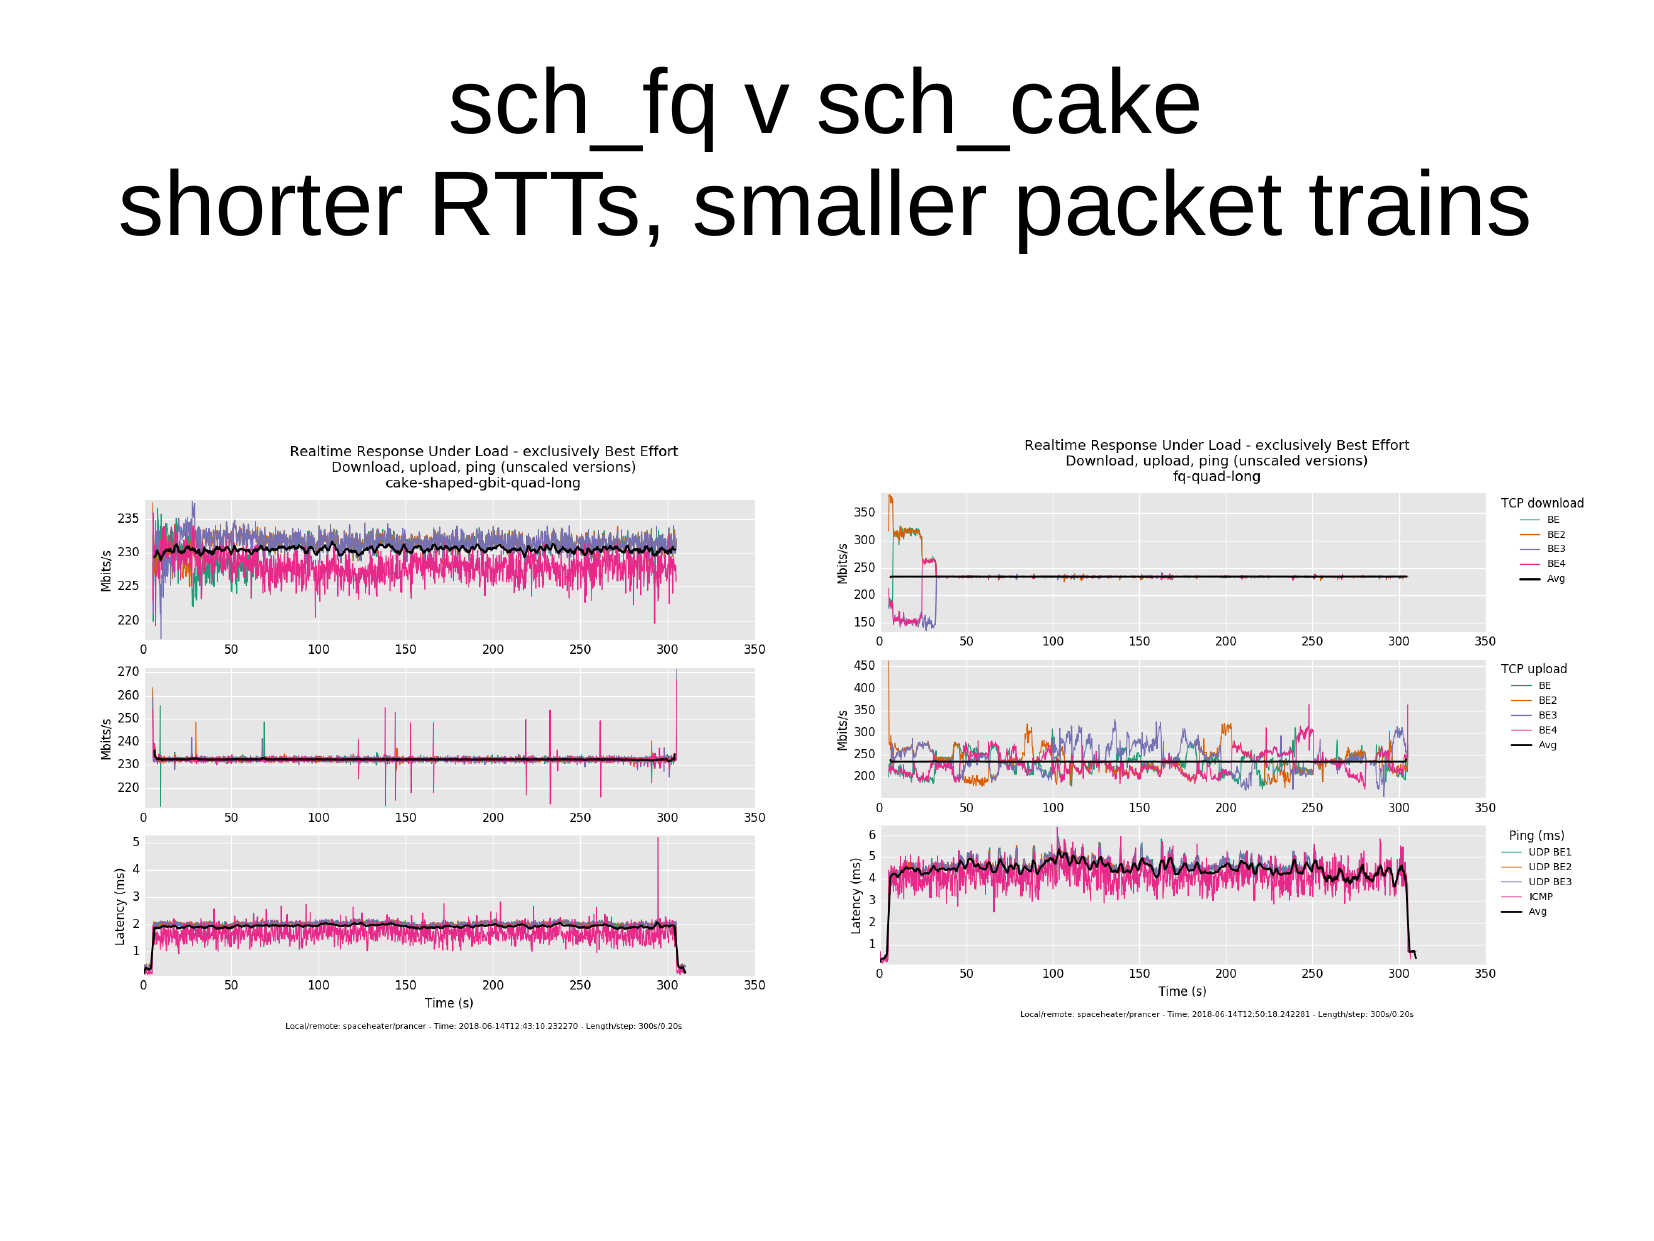

# sch_fq v sch_cake shorter RTTs, smaller packet trains